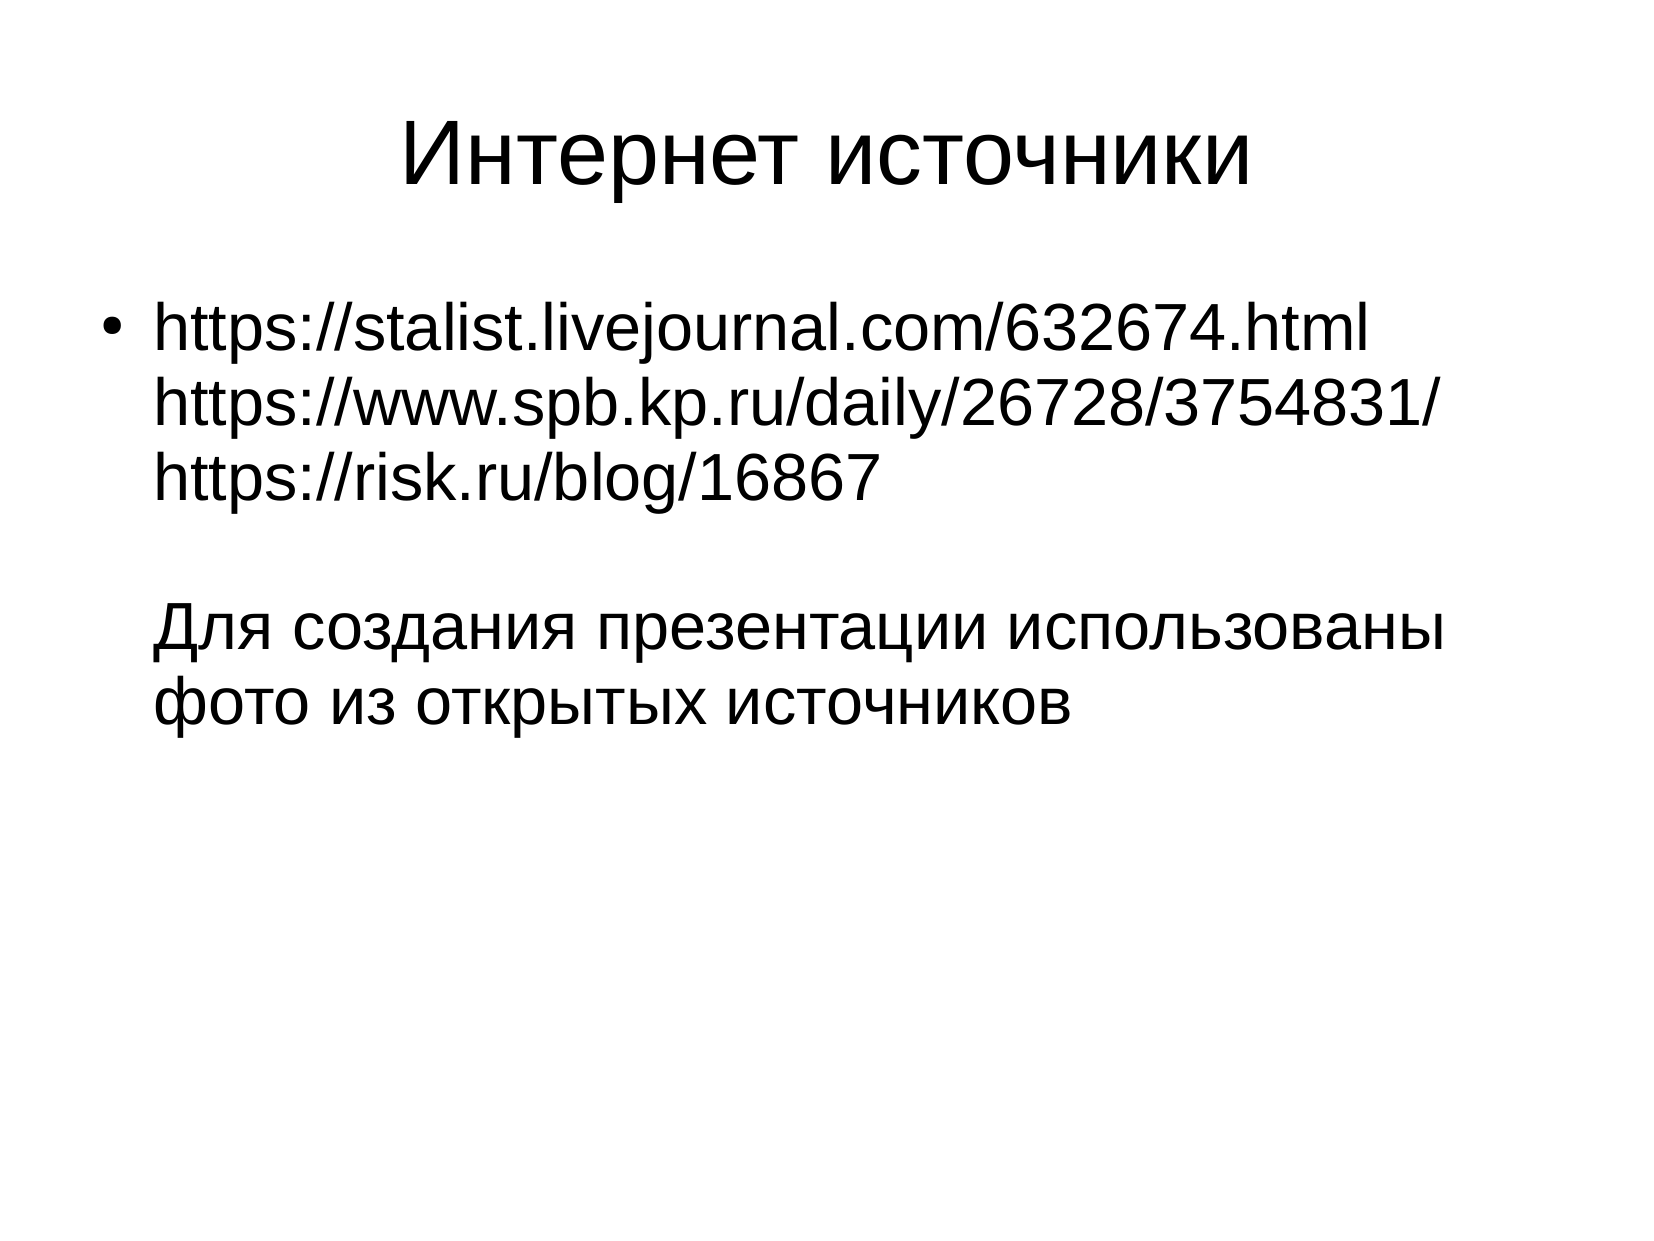

# Интернет источники
https://stalist.livejournal.com/632674.htmlhttps://www.spb.kp.ru/daily/26728/3754831/
https://risk.ru/blog/16867
Для создания презентации использованы фото из открытых источников